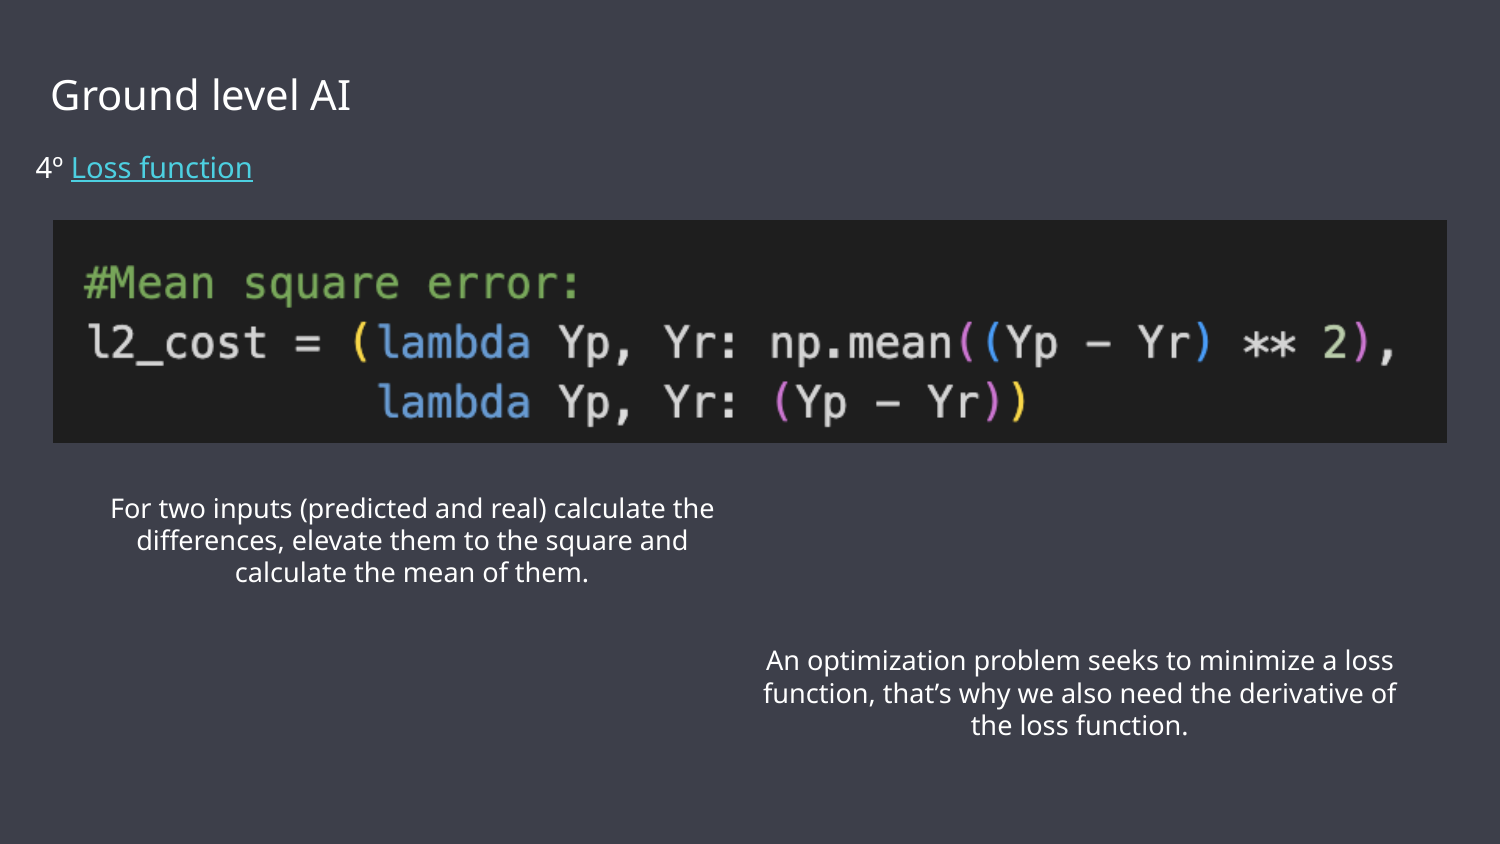

Ground level AI
4º Loss function
For two inputs (predicted and real) calculate the differences, elevate them to the square and calculate the mean of them.
An optimization problem seeks to minimize a loss function, that’s why we also need the derivative of the loss function.